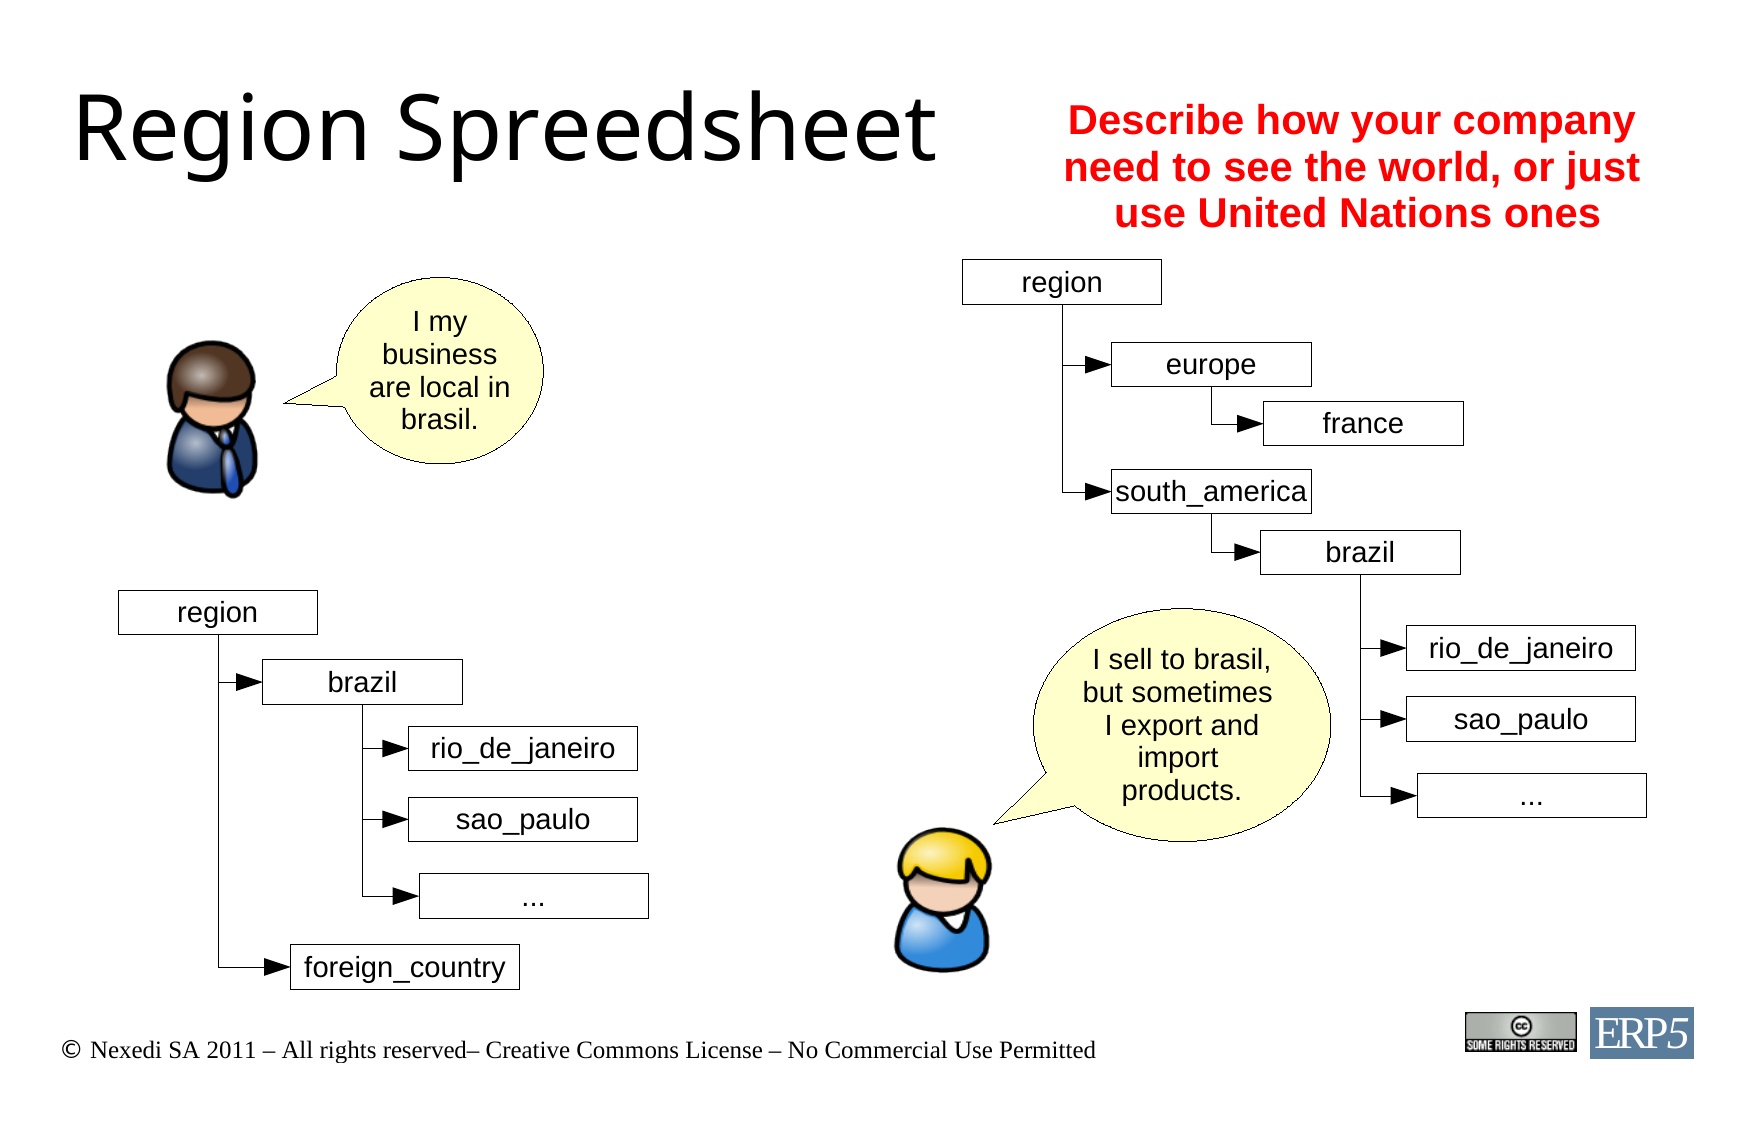

# Region Spreedsheet
Describe how your company
need to see the world, or just
use United Nations ones
region
I my business are local in brasil.
europe
france
south_america
brazil
region
I sell to brasil, but sometimes I export and import products.
rio_de_janeiro
brazil
sao_paulo
rio_de_janeiro
...
sao_paulo
...
foreign_country